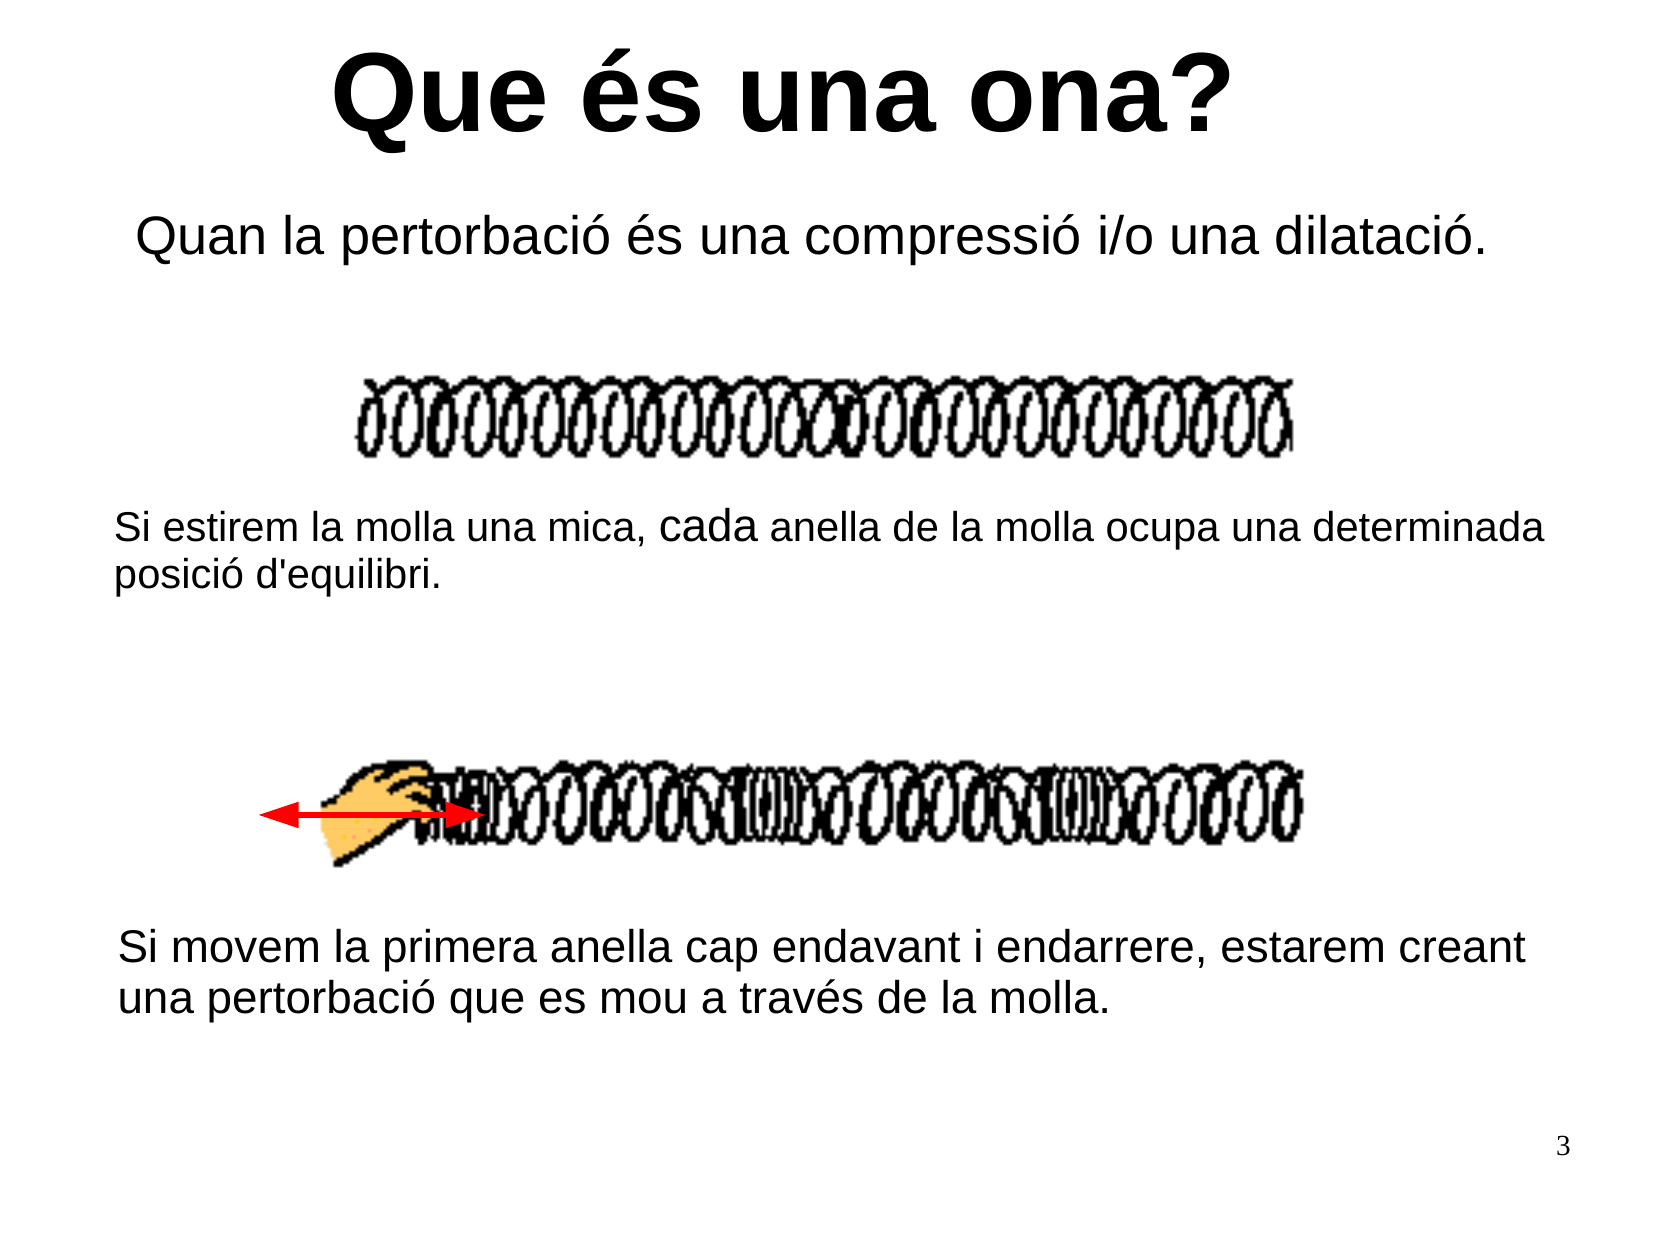

Que és una ona?
Quan la pertorbació és una compressió i/o una dilatació.
Si estirem la molla una mica, cada anella de la molla ocupa una determinada posició d'equilibri.
Si movem la primera anella cap endavant i endarrere, estarem creant una pertorbació que es mou a través de la molla.
3